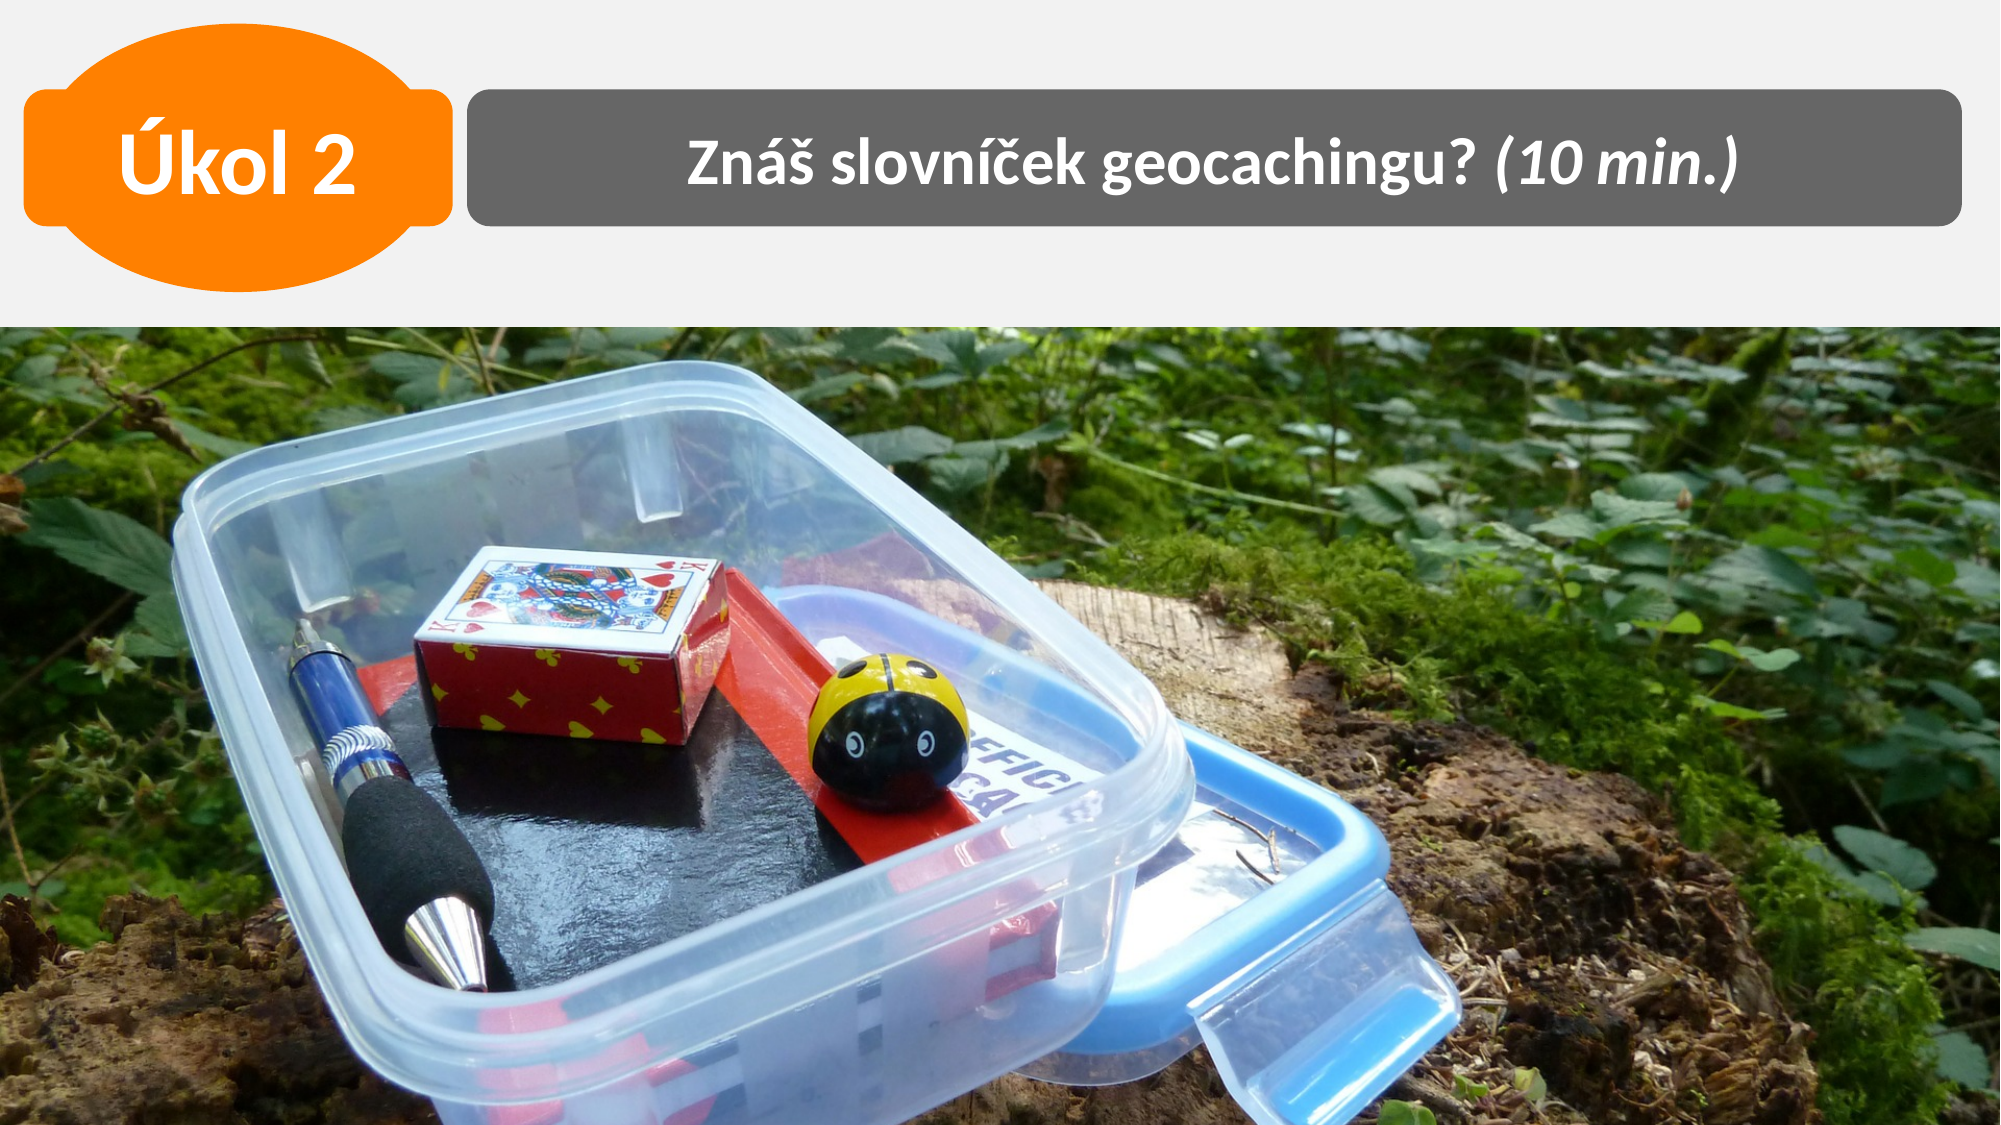

Úkol 2
Úkol č. 1
Znáš slovníček geocachingu? (10 min.)